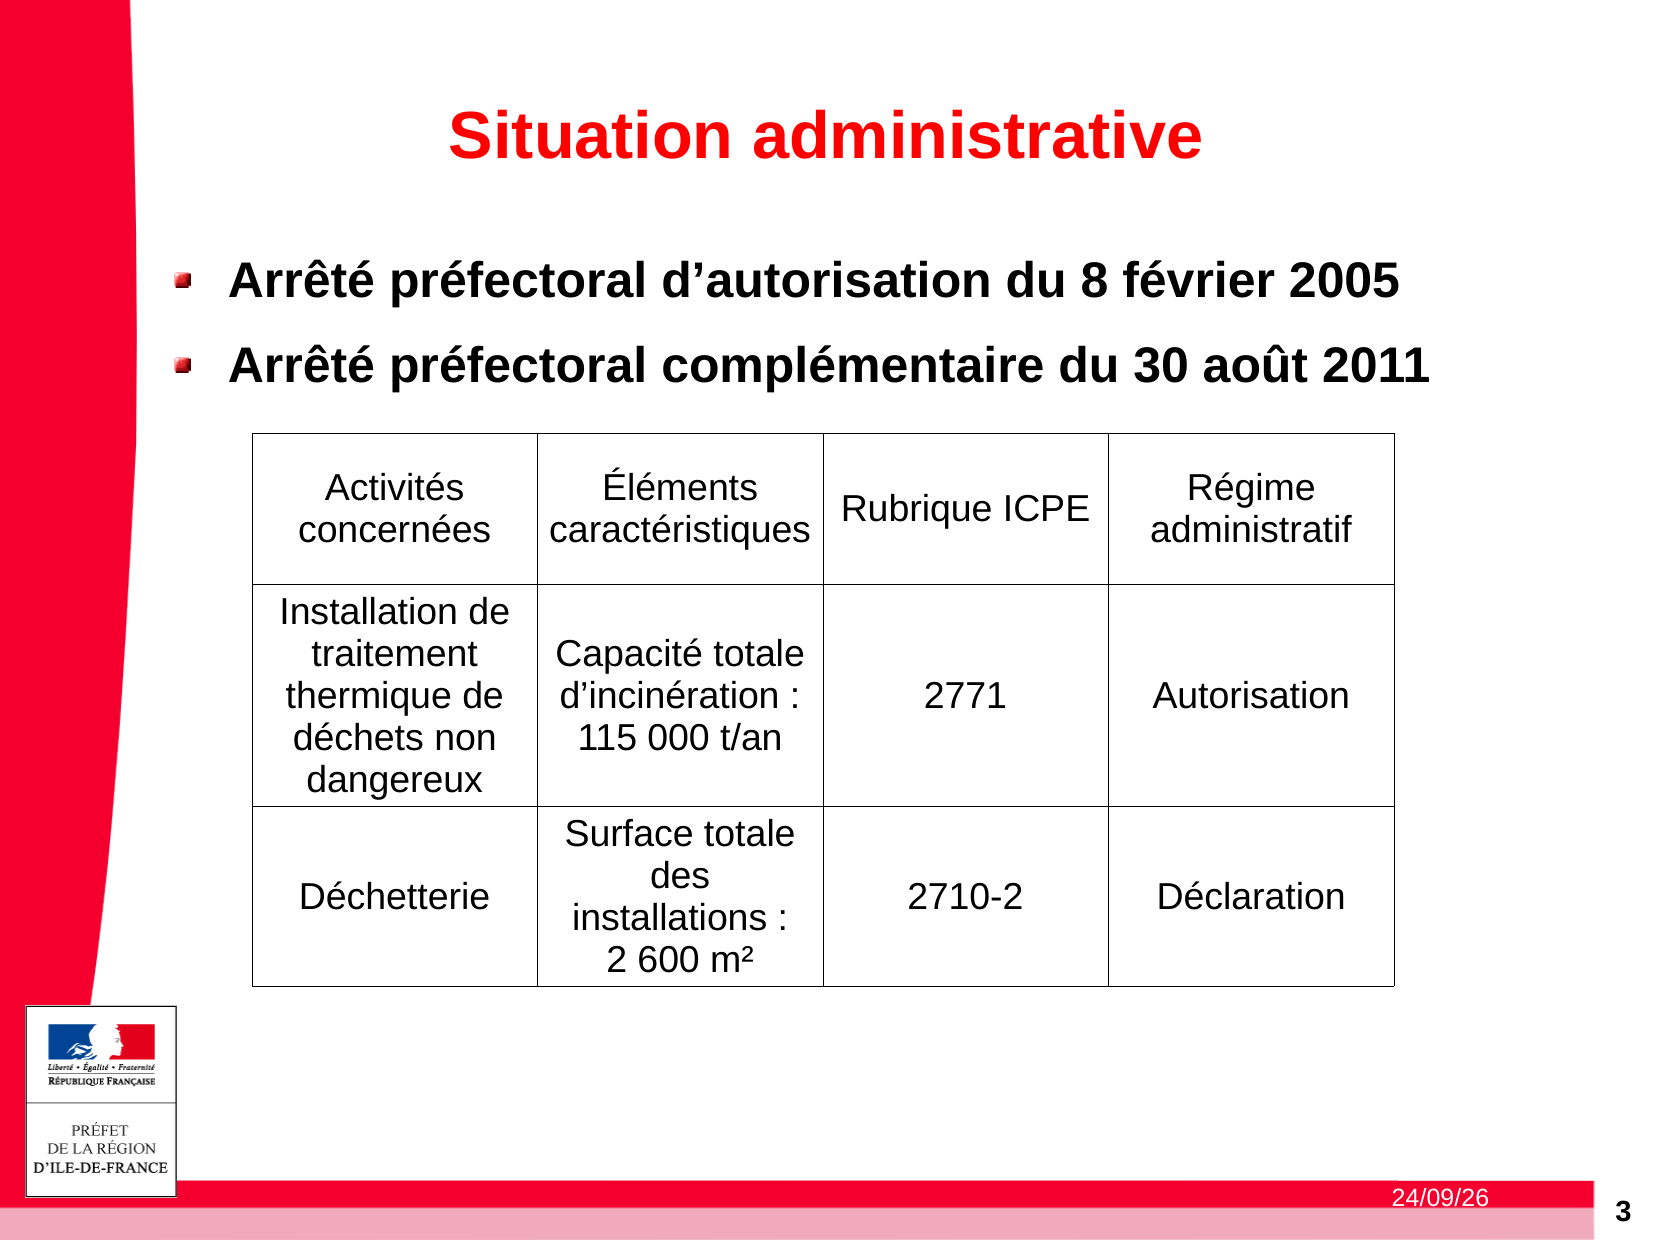

# Situation administrative
Arrêté préfectoral d’autorisation du 8 février 2005
Arrêté préfectoral complémentaire du 30 août 2011
| Activités concernées | Éléments caractéristiques | Rubrique ICPE | Régime administratif |
| --- | --- | --- | --- |
| Installation de traitement thermique de déchets non dangereux | Capacité totale d’incinération : 115 000 t/an | 2771 | Autorisation |
| Déchetterie | Surface totale des installations : 2 600 m² | 2710-2 | Déclaration |
3